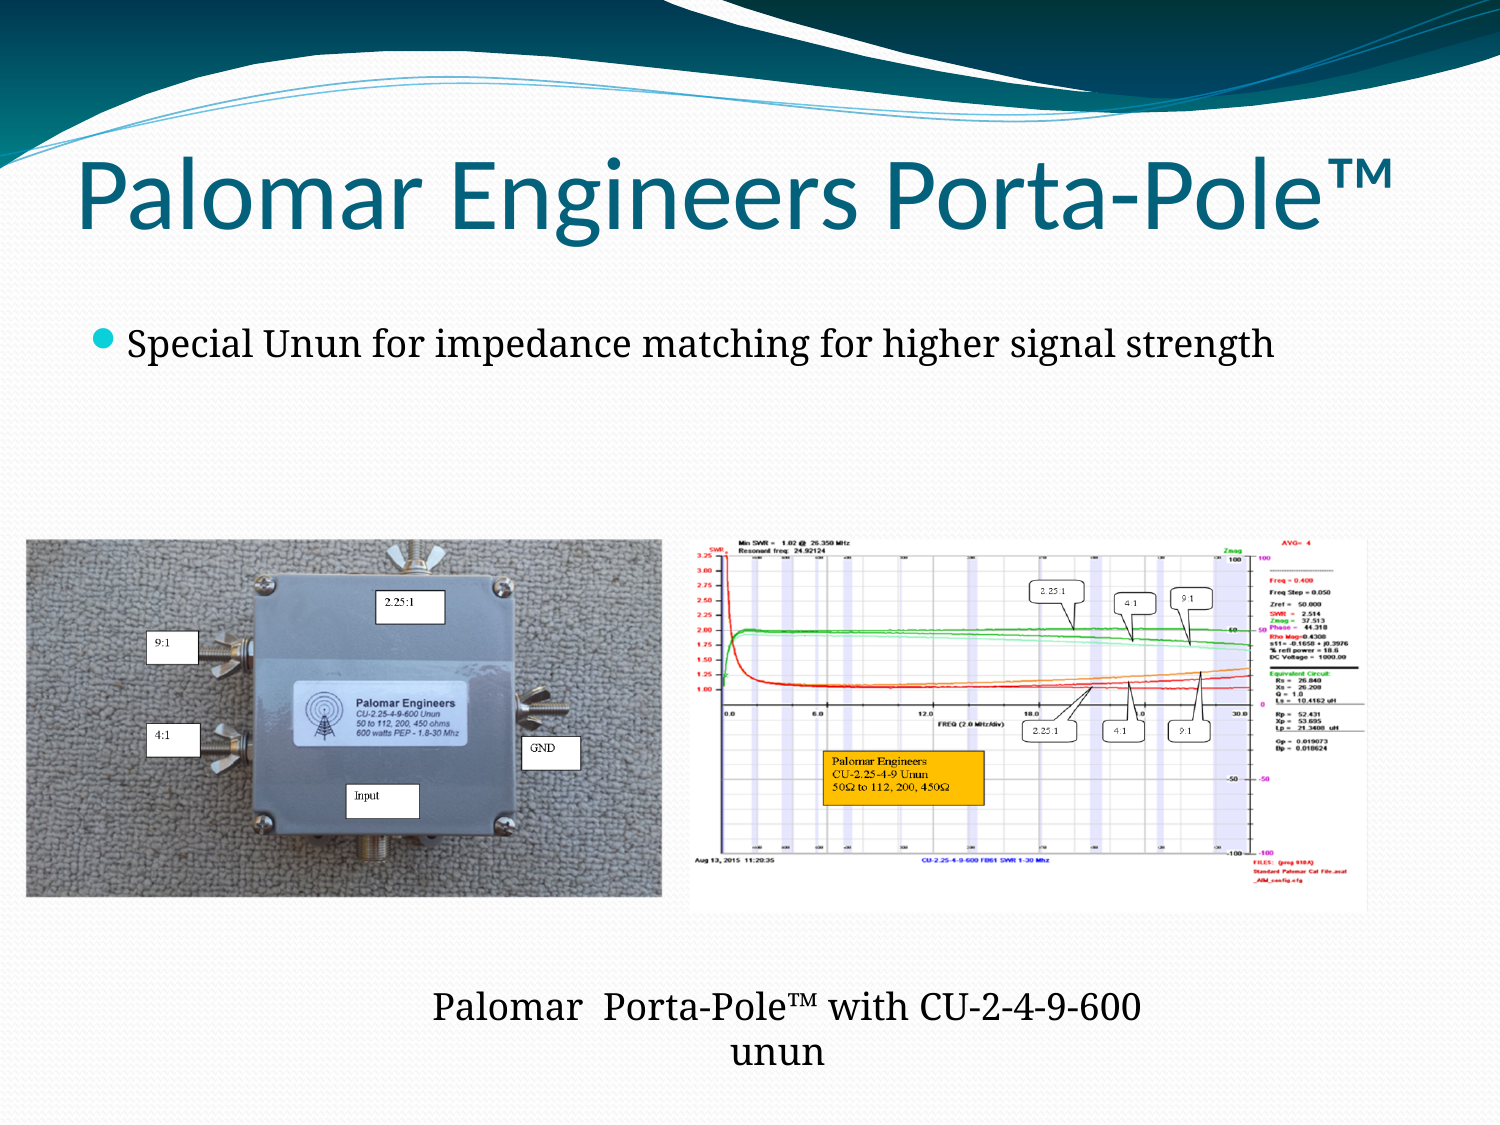

# Palomar Engineers Porta-Pole™
Special Unun for impedance matching for higher signal strength
Palomar Porta-Pole™ with CU-2-4-9-600 unun